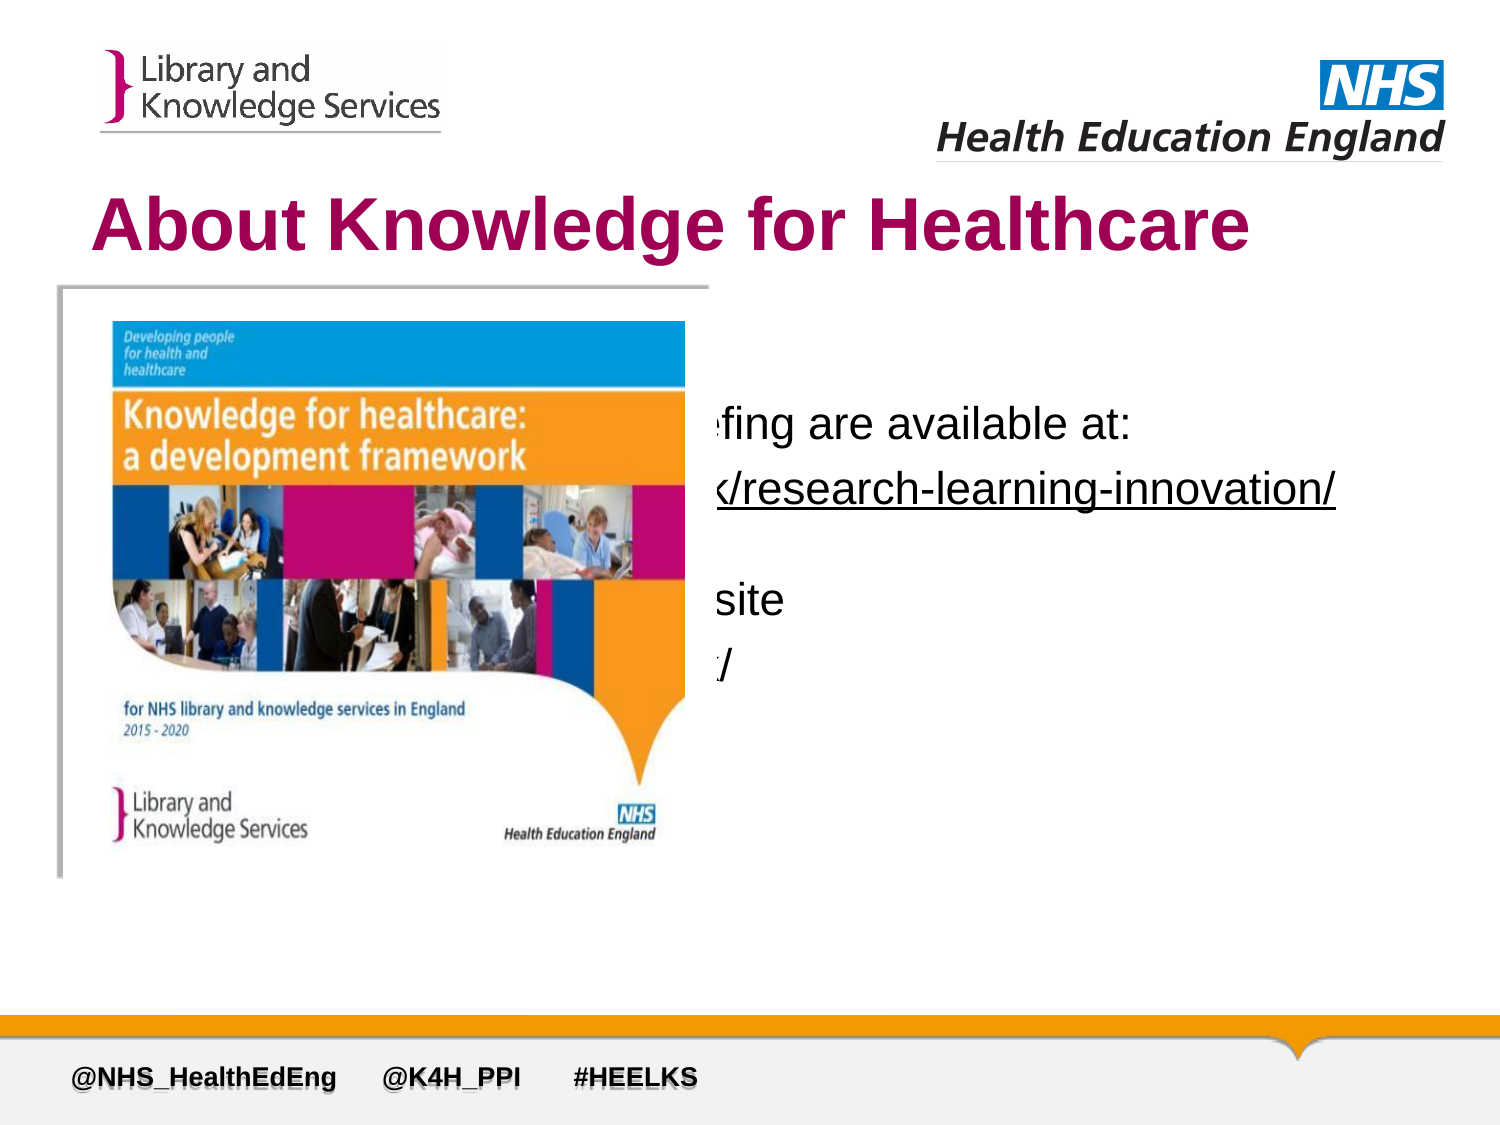

# About Knowledge for Healthcare
Full framework and a short briefing are available at:
http://www.hee.nhs.uk/our-work/research-learning-innovation/library-knowledge-services
Knowledge for Healthcare website
http://kfh.libraryservices.nhs.uk/
@NHS_HealthEdEng @K4H_PPI #HEELKS